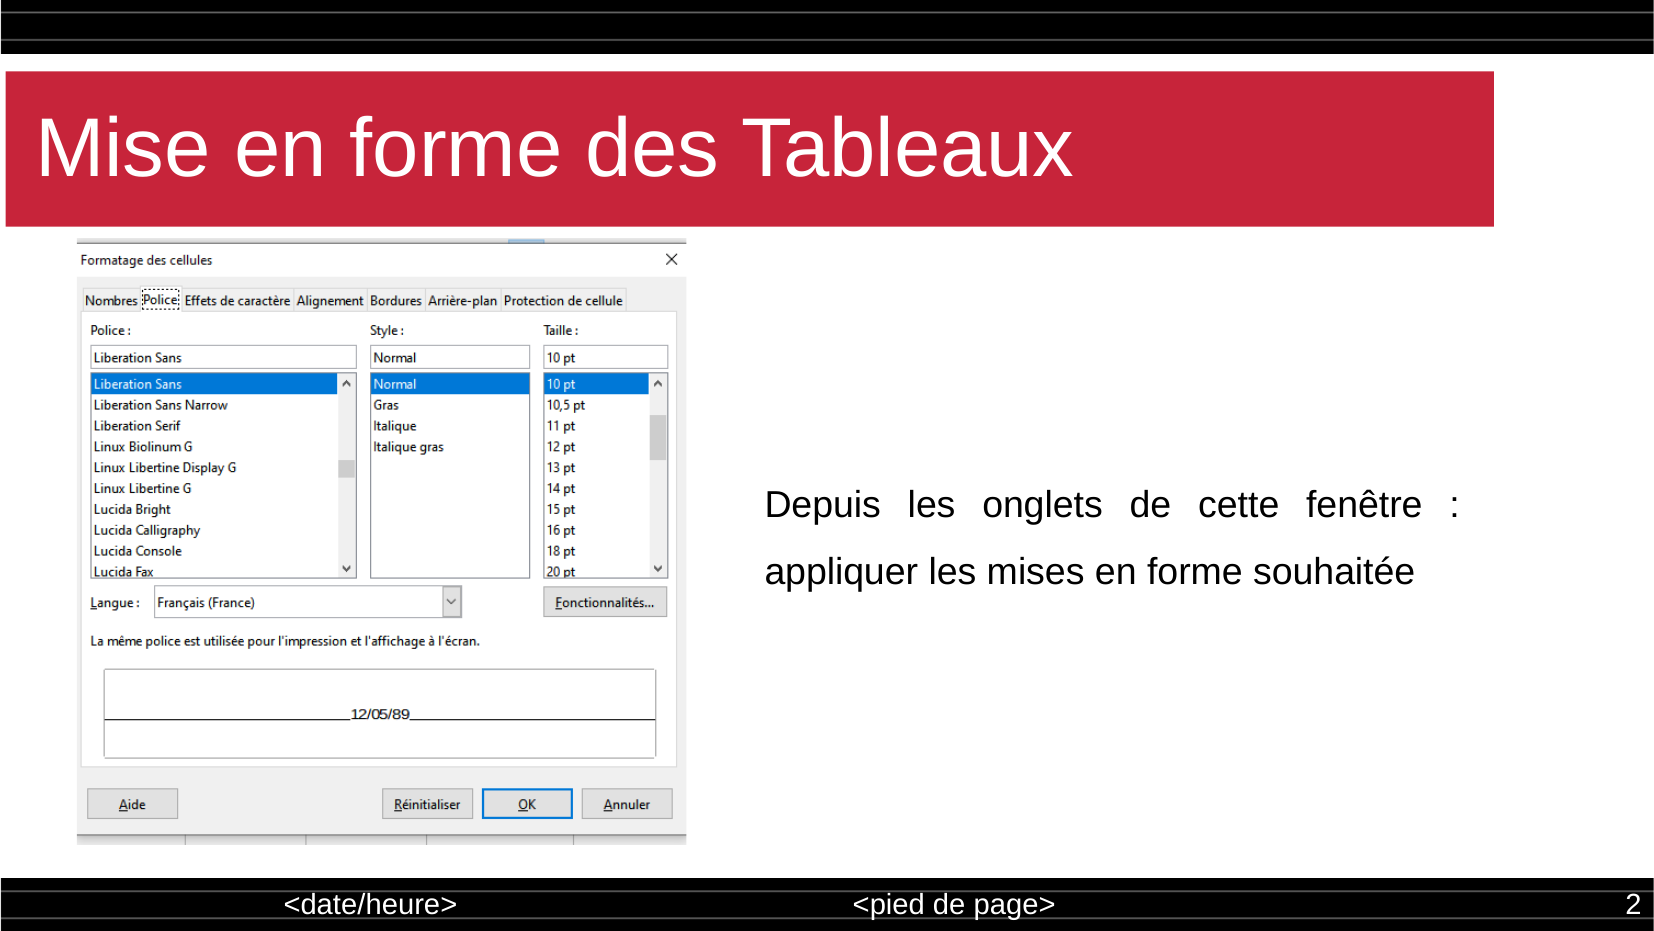

Mise en forme des Tableaux
Depuis les onglets de cette fenêtre : appliquer les mises en forme souhaitée